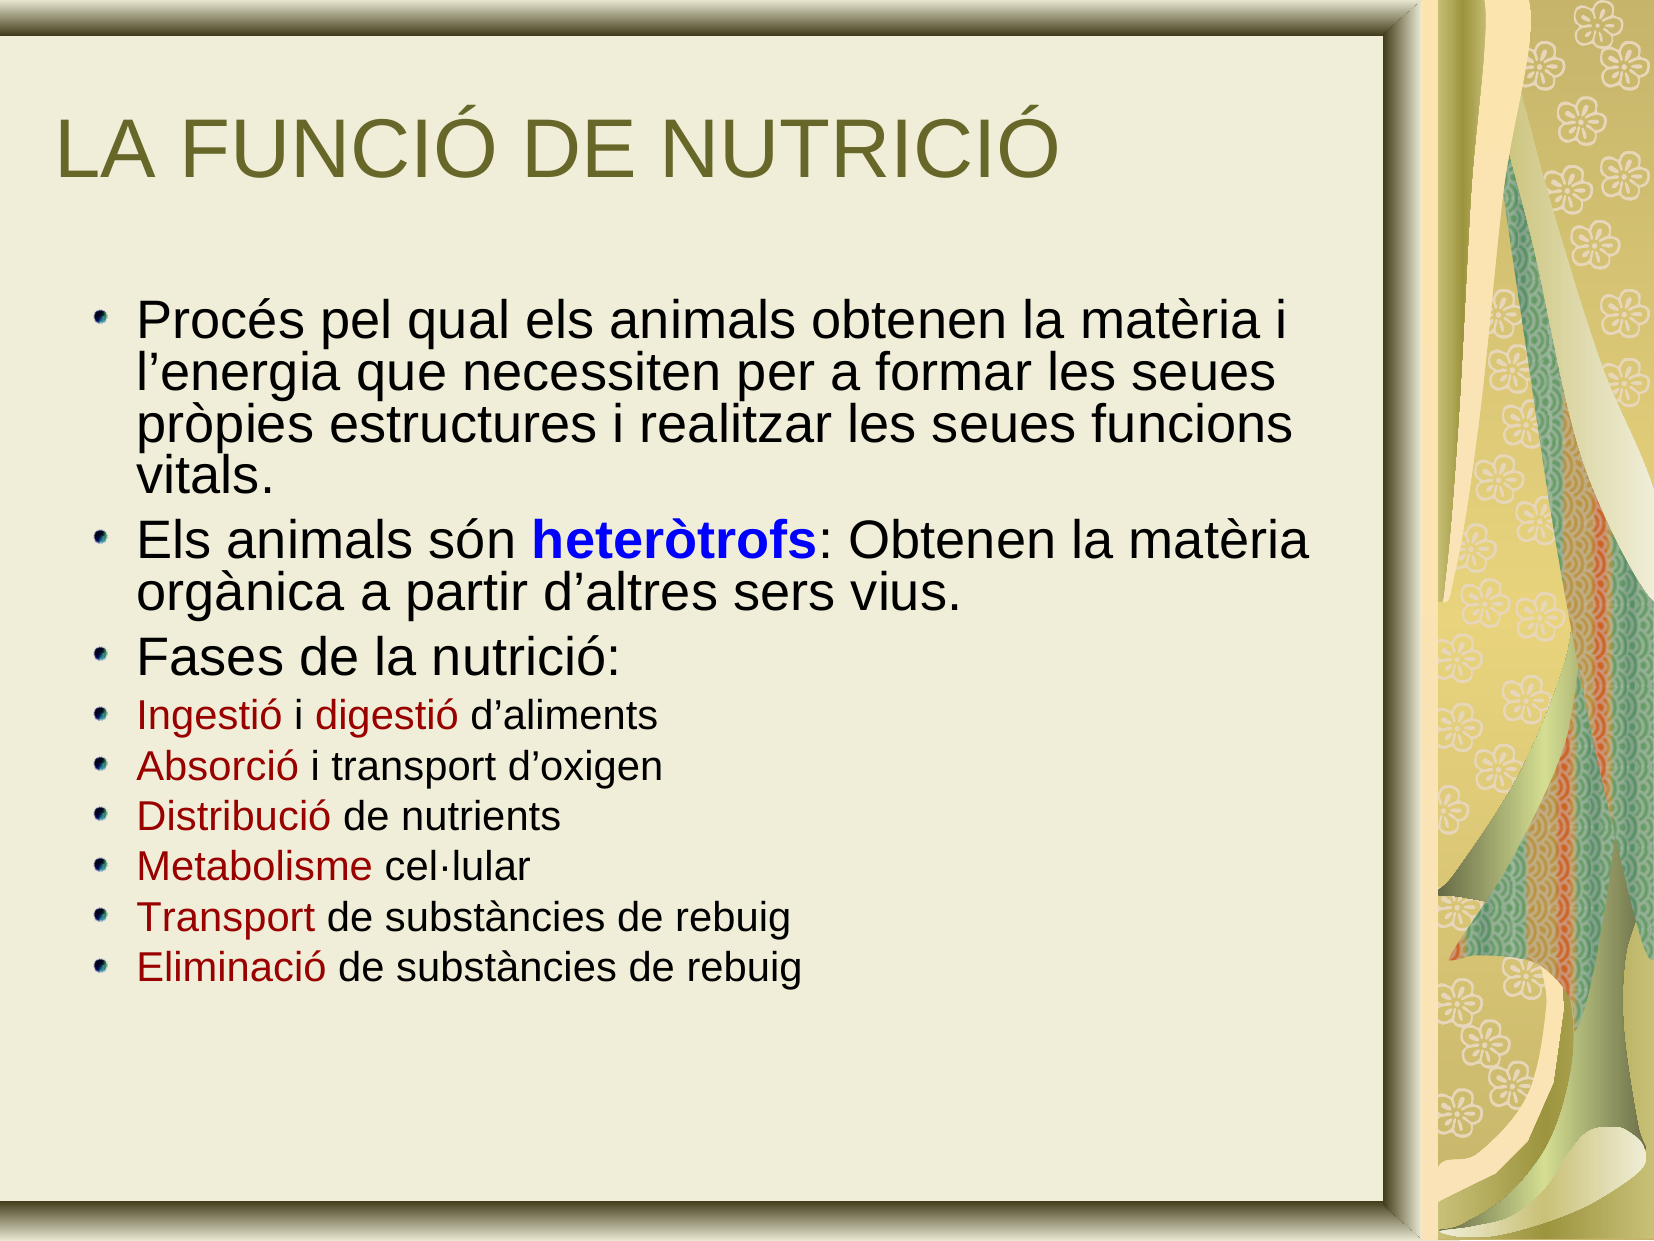

LA FUNCIÓ DE NUTRICIÓ
Procés pel qual els animals obtenen la matèria i l’energia que necessiten per a formar les seues pròpies estructures i realitzar les seues funcions vitals.
Els animals són heteròtrofs: Obtenen la matèria orgànica a partir d’altres sers vius.
Fases de la nutrició:
Ingestió i digestió d’aliments
Absorció i transport d’oxigen
Distribució de nutrients
Metabolisme cel·lular
Transport de substàncies de rebuig
Eliminació de substàncies de rebuig